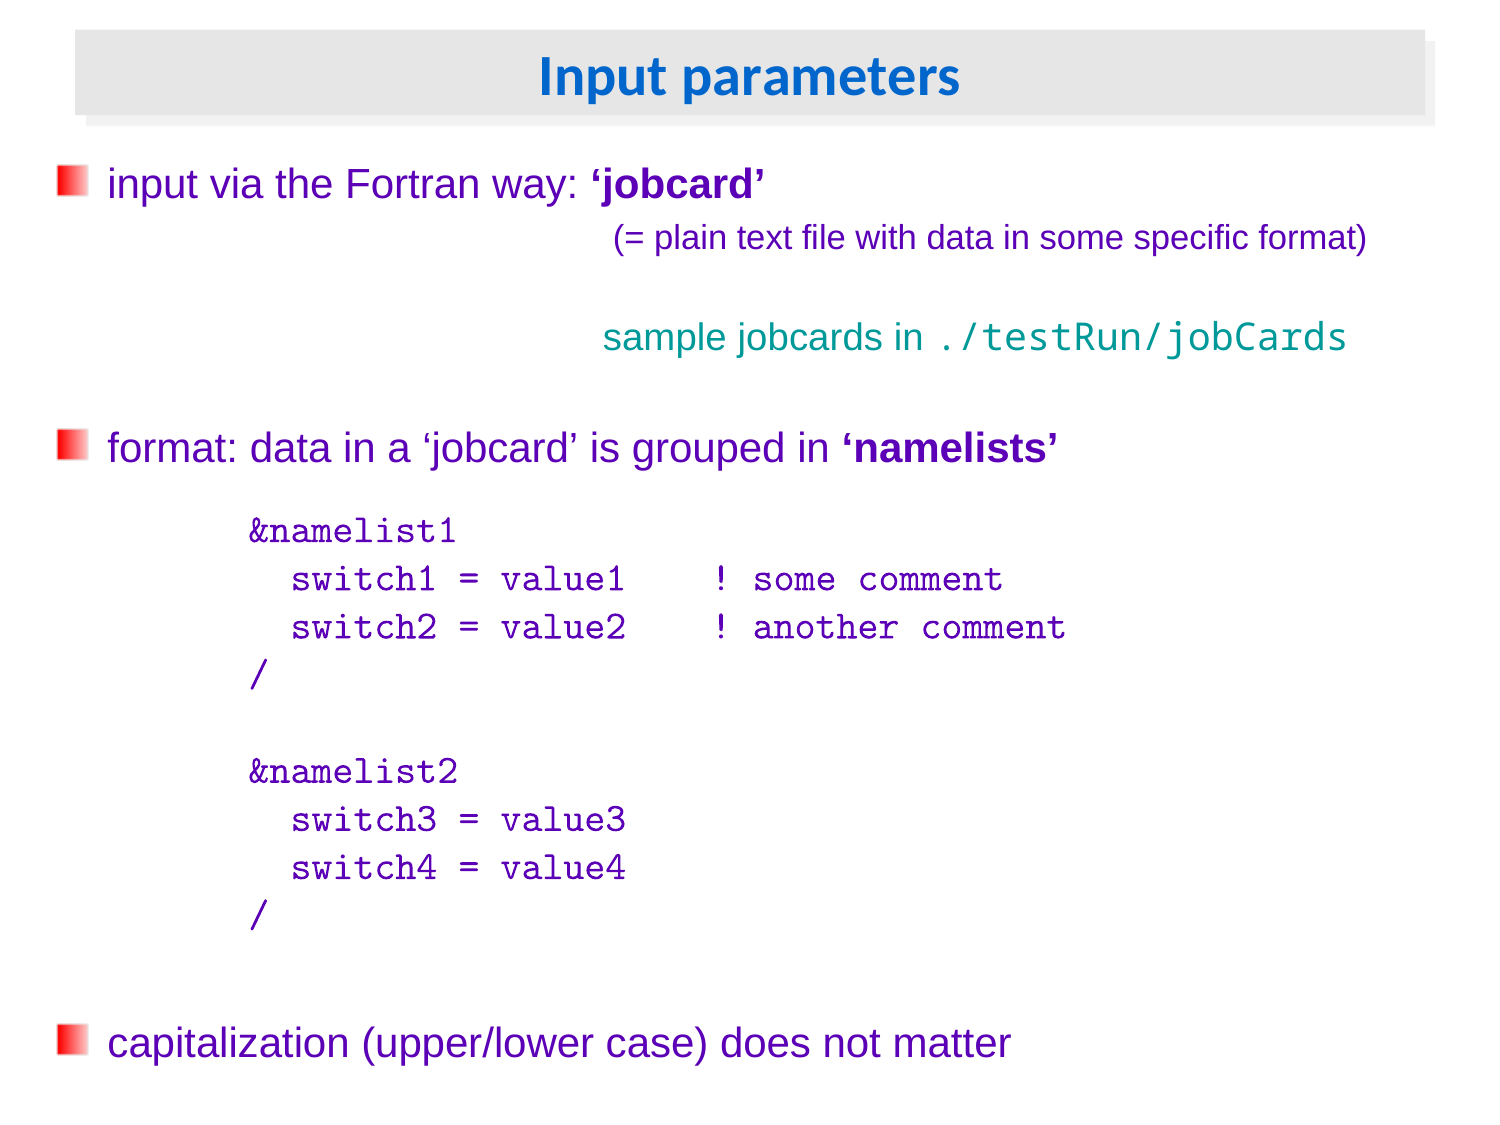

# Input parameters
input via the Fortran way: ‘jobcard’
 (= plain text file with data in some specific format)
 sample jobcards in ./testRun/jobCards
format: data in a ‘jobcard’ is grouped in ‘namelists’
capitalization (upper/lower case) does not matter